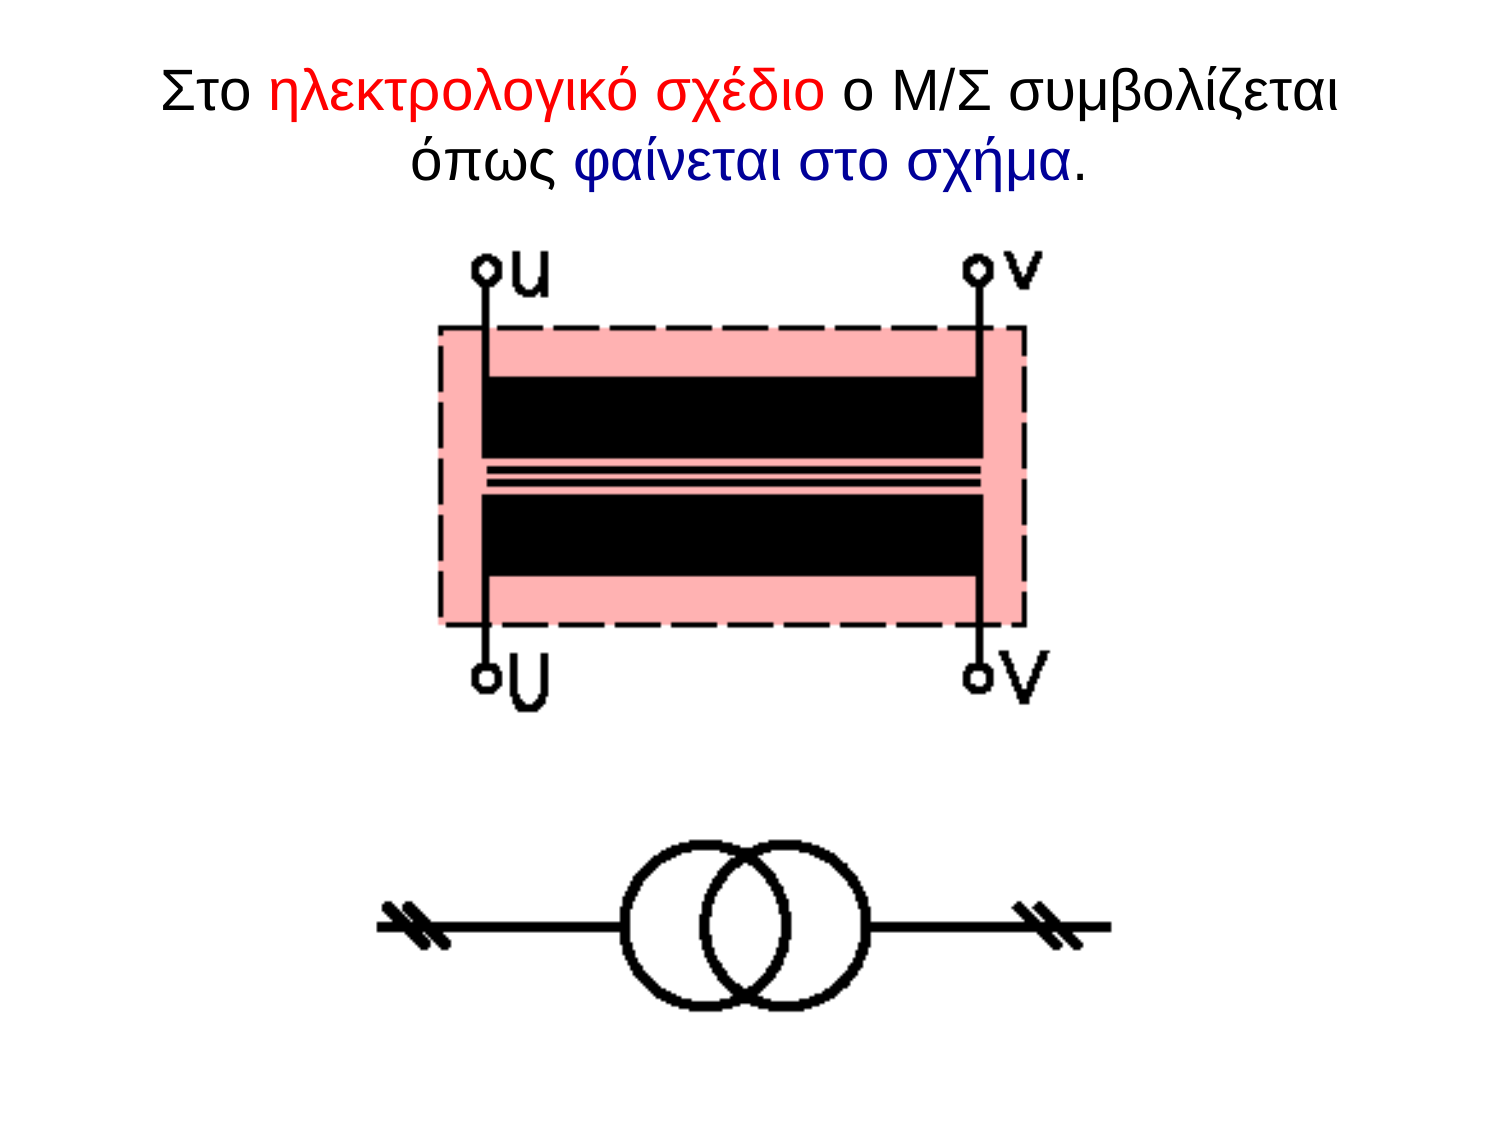

# Στο ηλεκτρολογικό σχέδιο ο Μ/Σ συμβολίζεται όπως φαίνεται στο σχήμα.